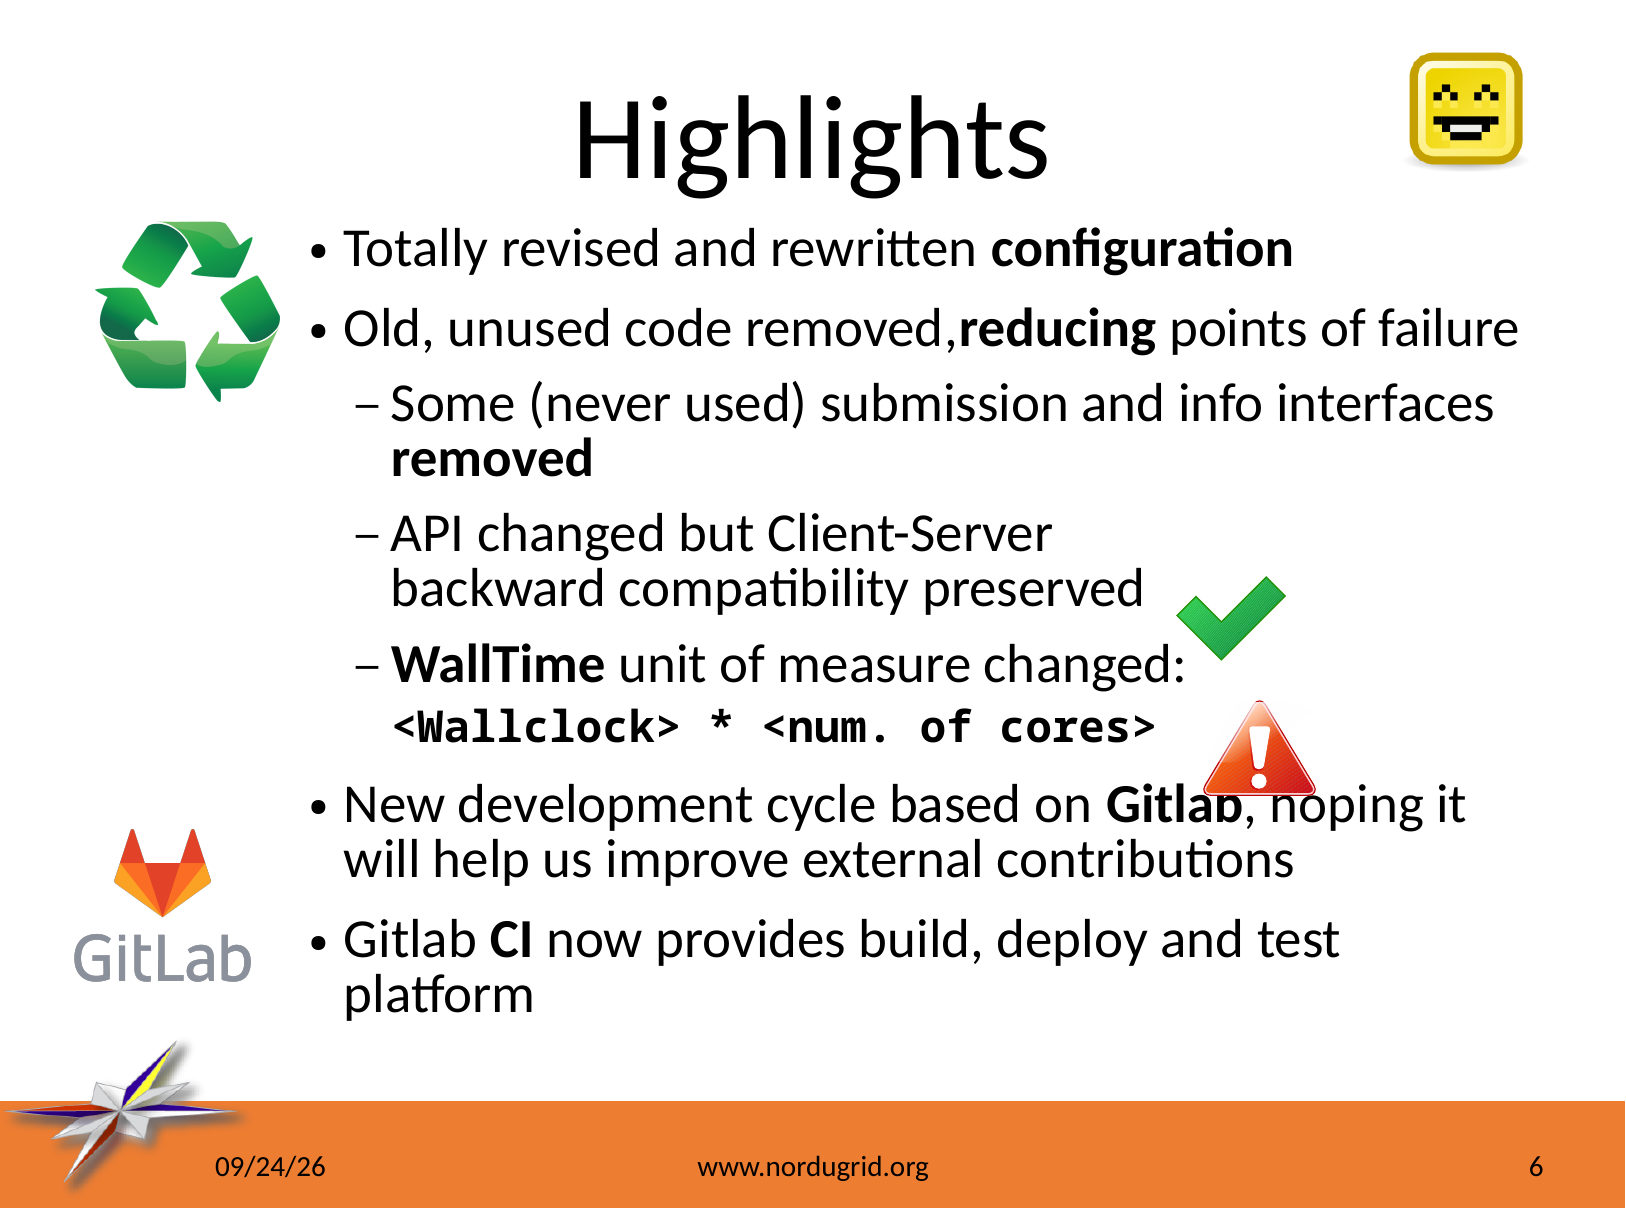

# Highlights
Totally revised and rewritten configuration
Old, unused code removed,reducing points of failure
Some (never used) submission and info interfaces removed
API changed but Client-Server
backward compatibility preserved
WallTime unit of measure changed:
<Wallclock> * <num. of cores>
New development cycle based on Gitlab, hoping it will help us improve external contributions
Gitlab CI now provides build, deploy and test platform
www.nordugrid.org
6